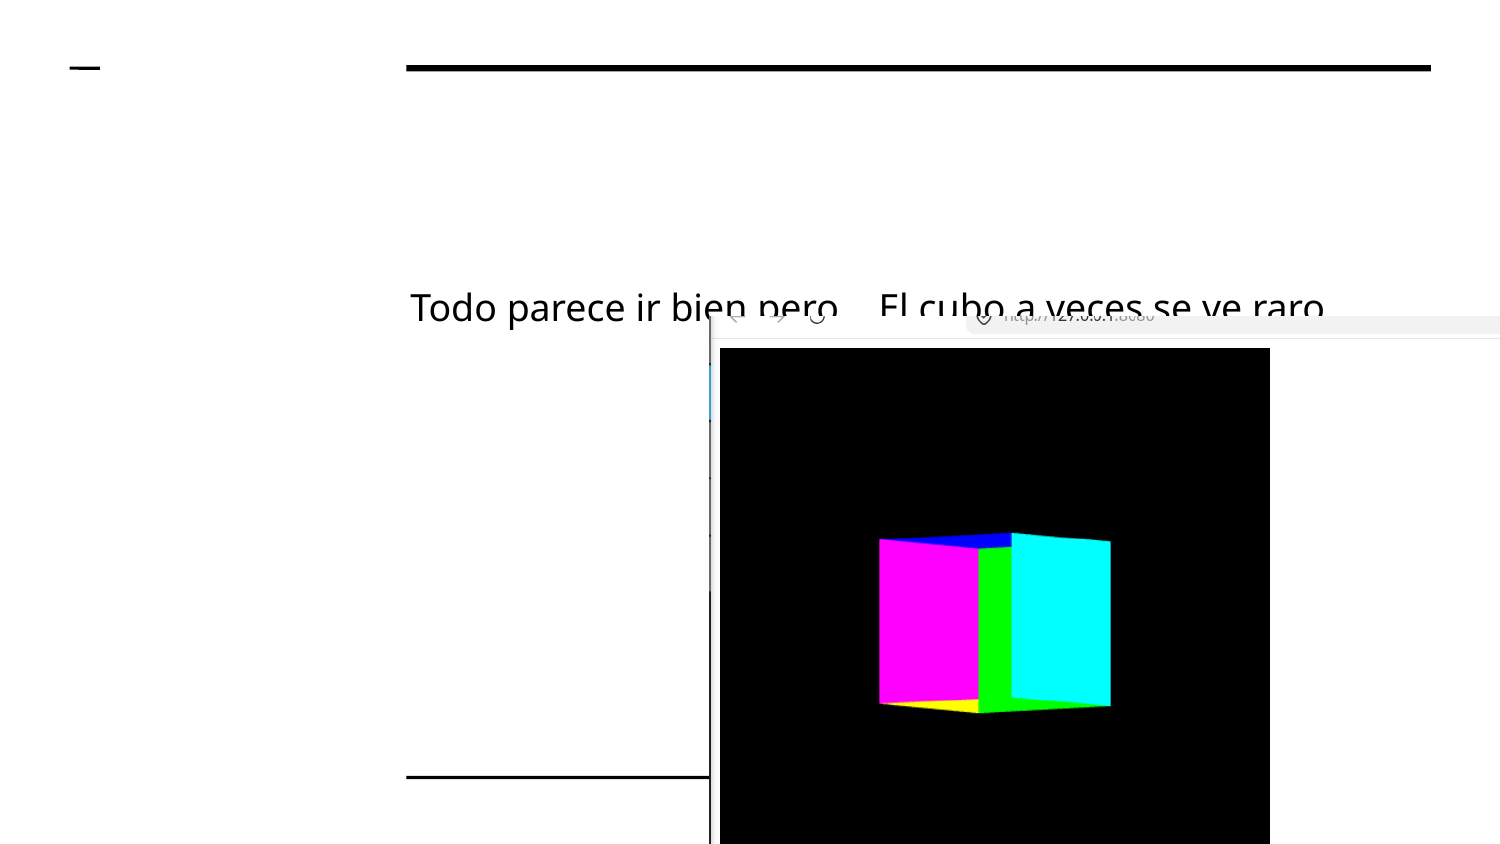

#
Todo parece ir bien pero… El cubo a veces se ve raro…